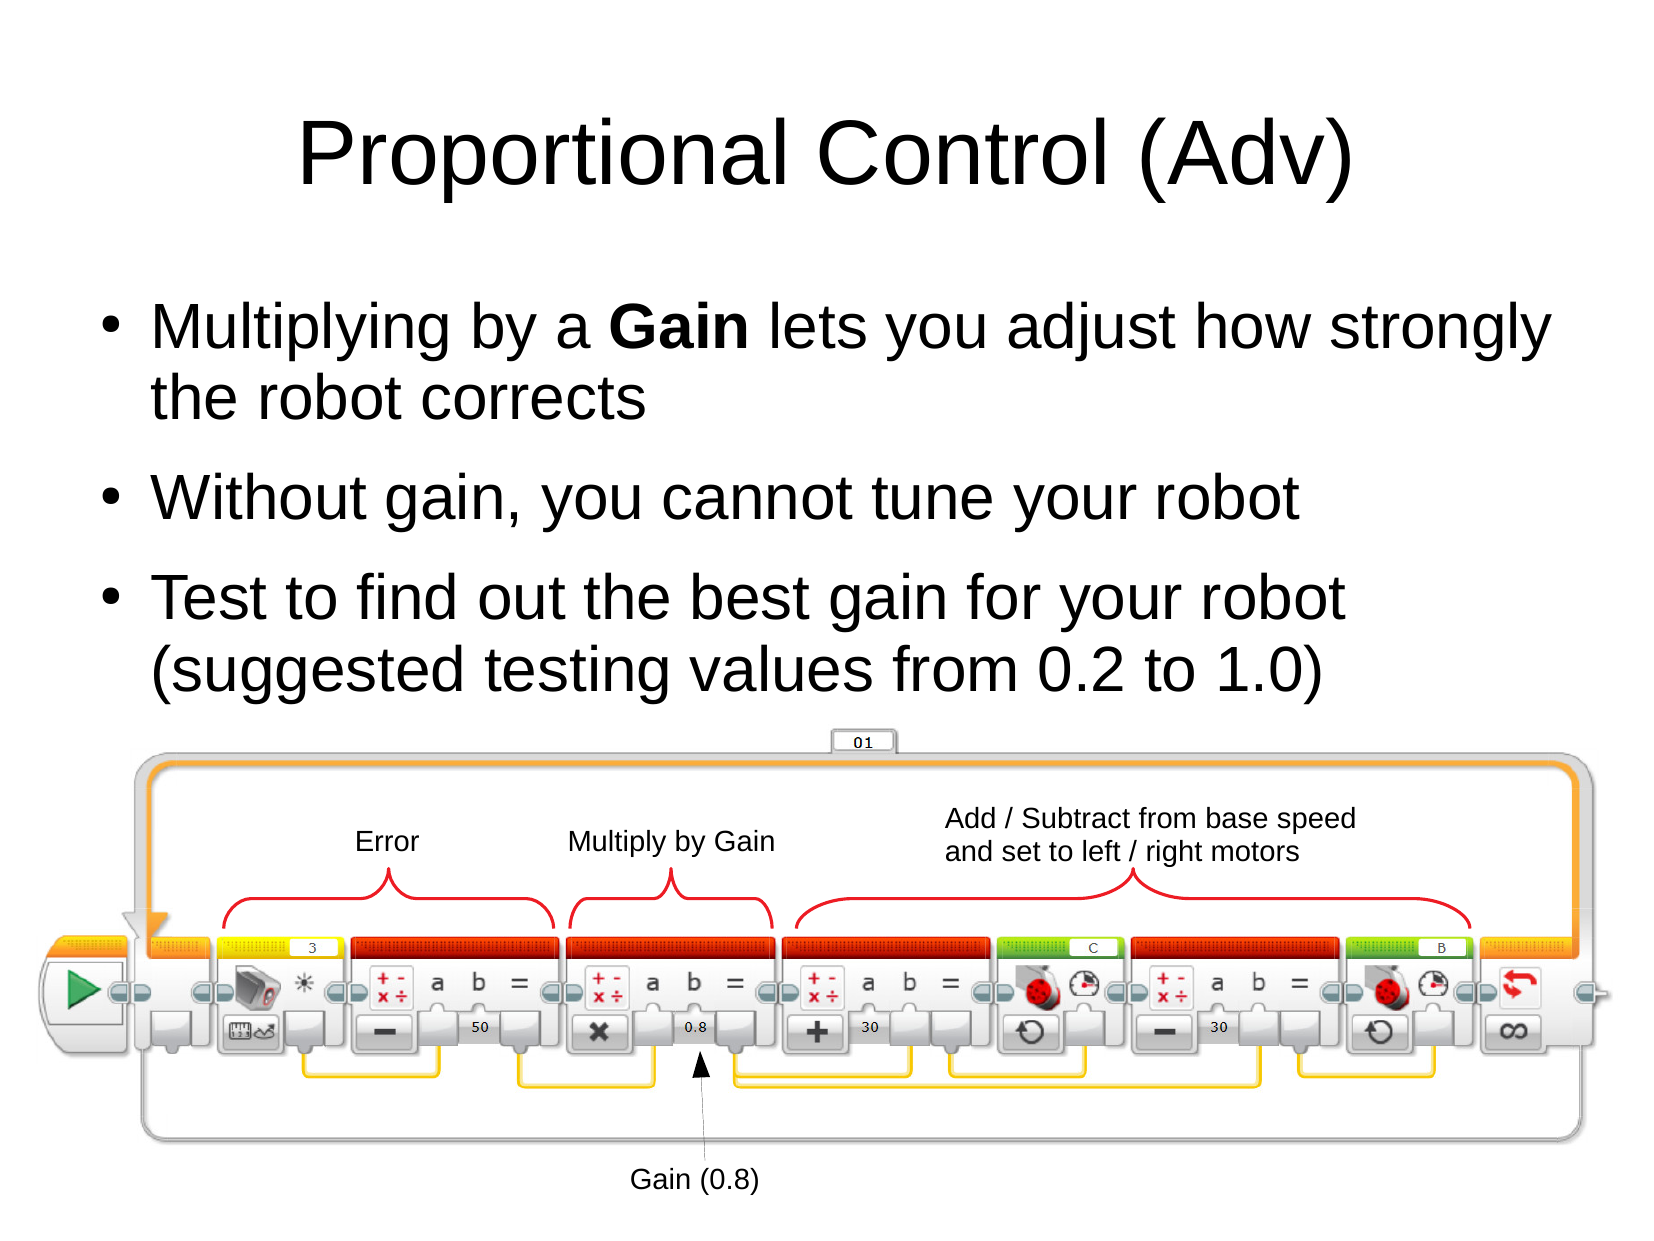

# Proportional Control (Adv)
Multiplying by a Gain lets you adjust how strongly the robot corrects
Without gain, you cannot tune your robot
Test to find out the best gain for your robot (suggested testing values from 0.2 to 1.0)
Add / Subtract from base speed and set to left / right motors
Error
Multiply by Gain
Gain (0.8)